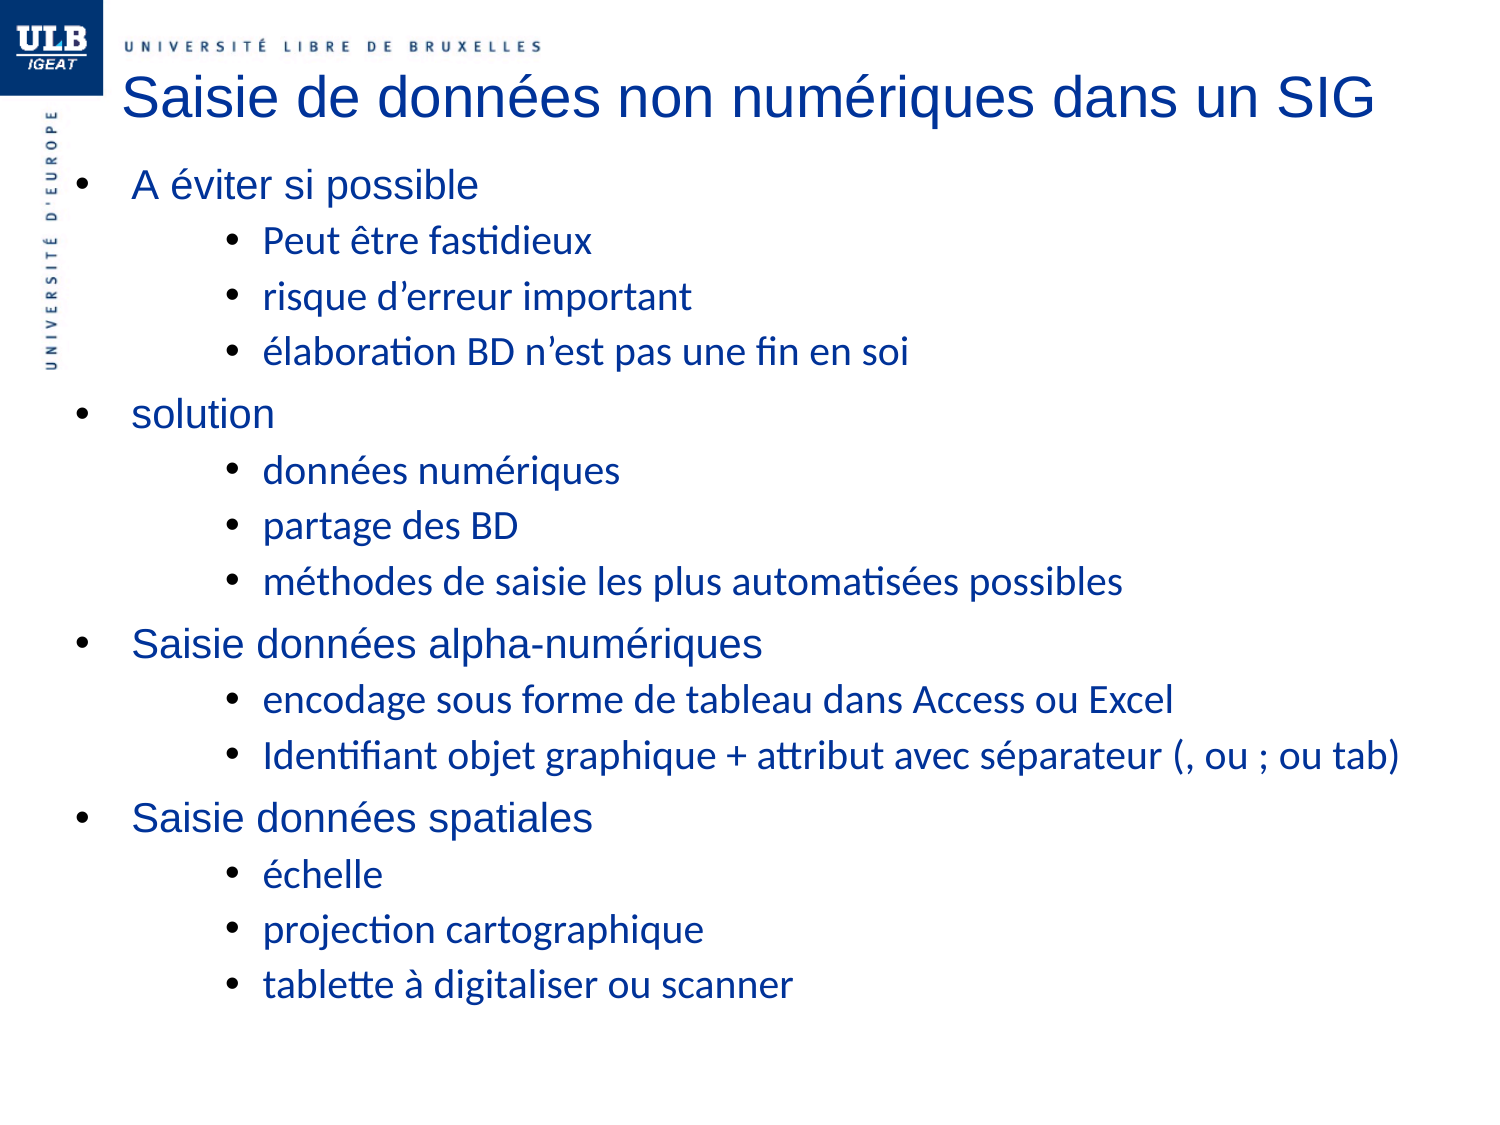

# Saisie de données non numériques dans un SIG
A éviter si possible
Peut être fastidieux
risque d’erreur important
élaboration BD n’est pas une fin en soi
solution
données numériques
partage des BD
méthodes de saisie les plus automatisées possibles
Saisie données alpha-numériques
encodage sous forme de tableau dans Access ou Excel
Identifiant objet graphique + attribut avec séparateur (, ou ; ou tab)
Saisie données spatiales
échelle
projection cartographique
tablette à digitaliser ou scanner